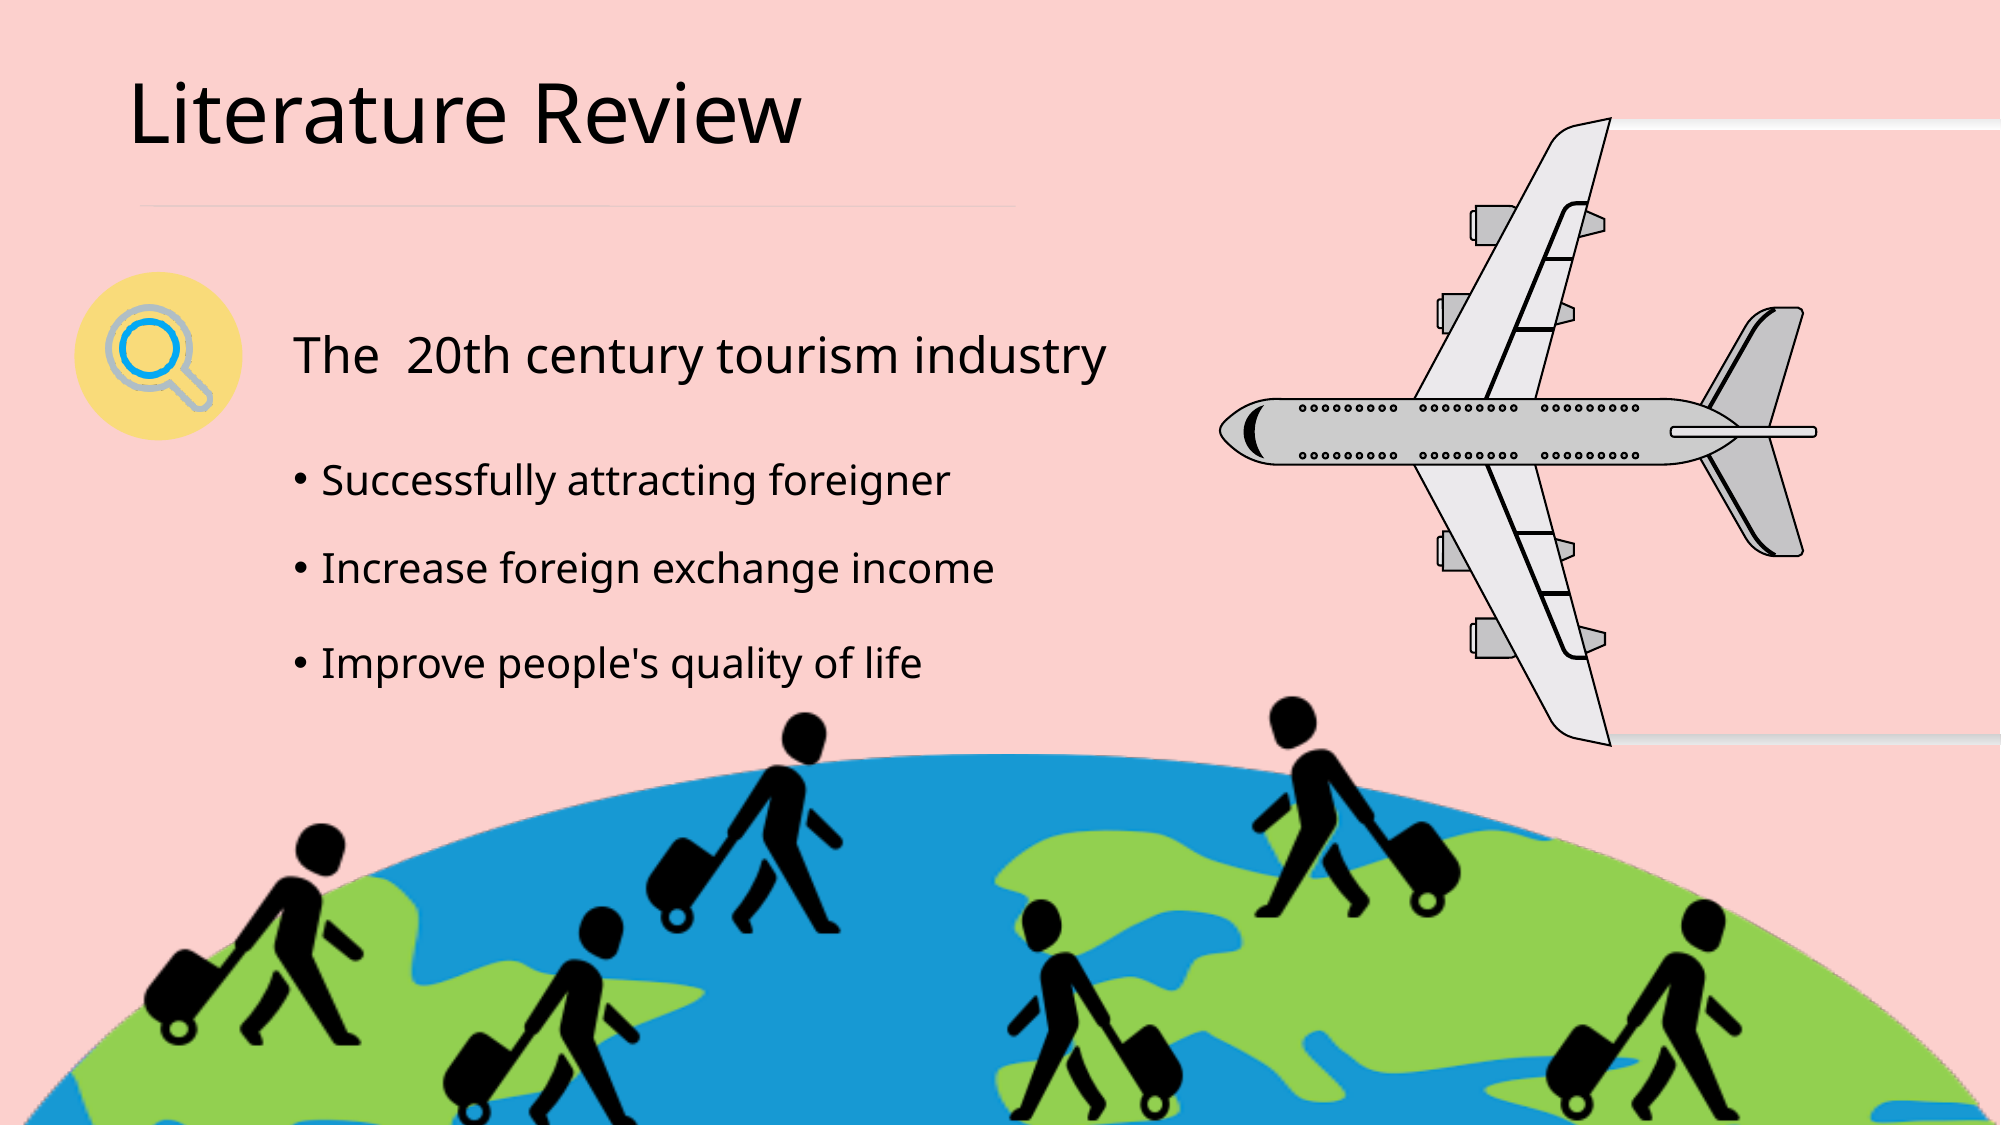

# Literature Review
The 20th century tourism industry
Successfully attracting foreigner
Increase foreign exchange income
Improve people's quality of life